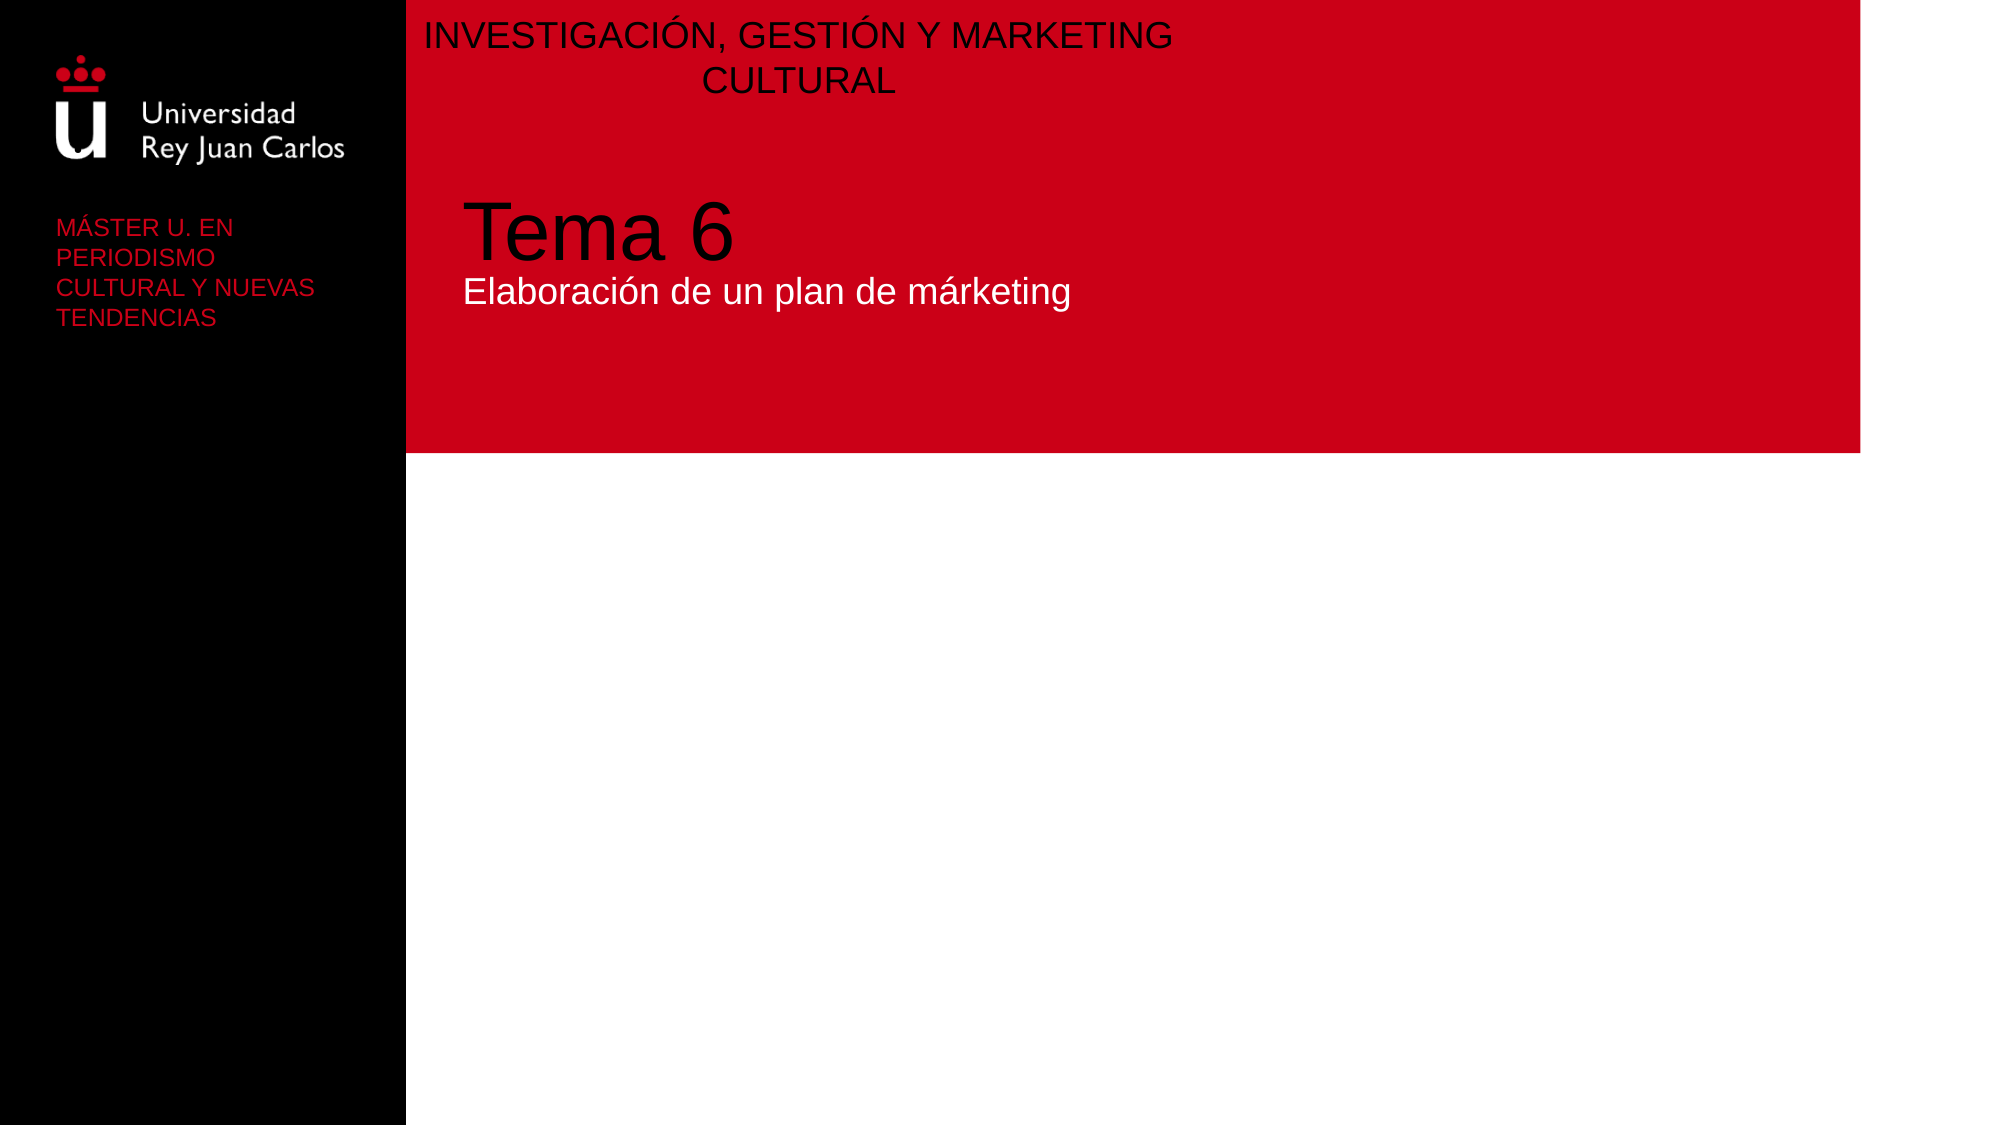

INVESTIGACIÓN, GESTIÓN Y MARKETING CULTURAL
# Tema 6
MÁSTER U. EN PERIODISMO CULTURAL Y NUEVAS TENDENCIAS
Elaboración de un plan de márketing